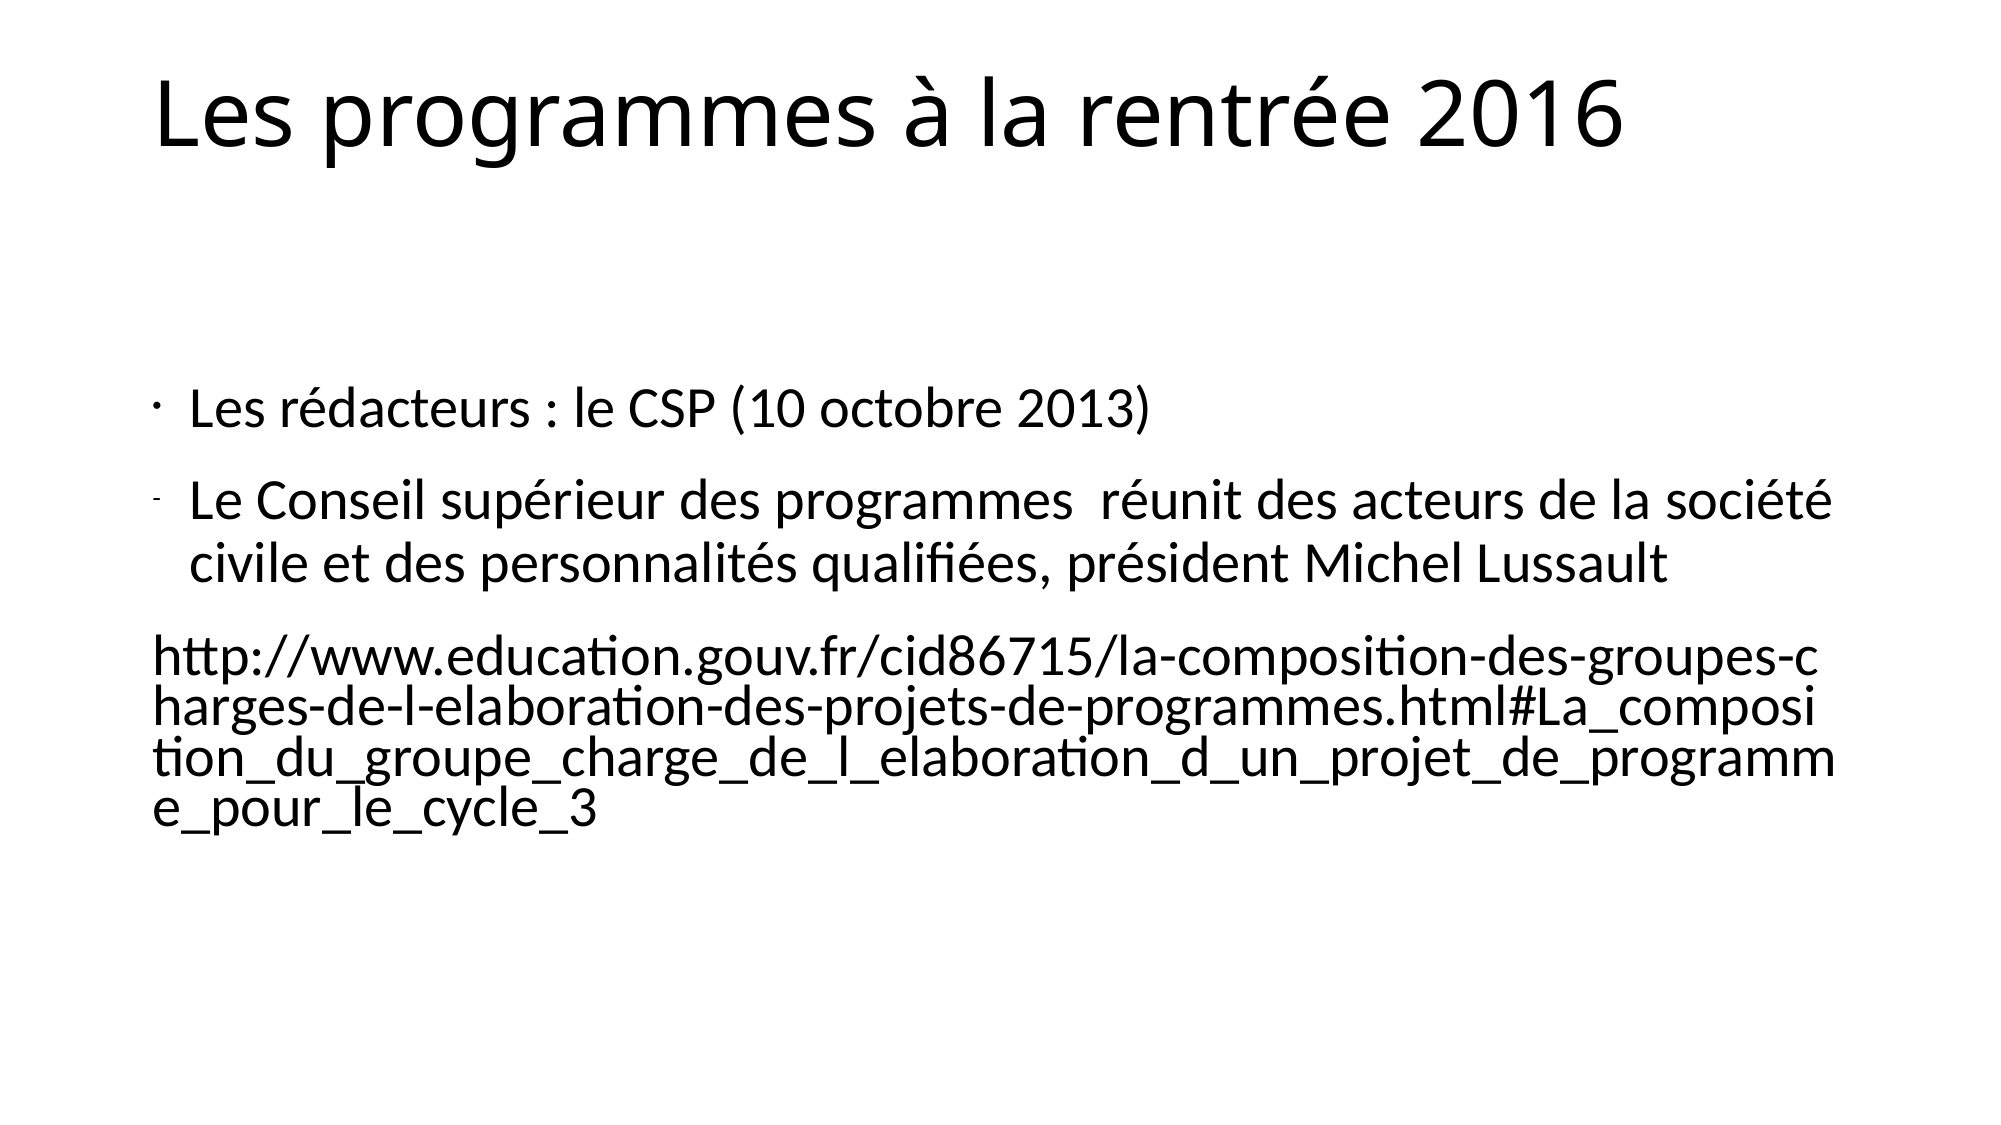

# Les programmes à la rentrée 2016
Les rédacteurs : le CSP (10 octobre 2013)
Le Conseil supérieur des programmes réunit des acteurs de la société civile et des personnalités qualifiées, président Michel Lussault
http://www.education.gouv.fr/cid86715/la-composition-des-groupes-charges-de-l-elaboration-des-projets-de-programmes.html#La_composition_du_groupe_charge_de_l_elaboration_d_un_projet_de_programme_pour_le_cycle_3